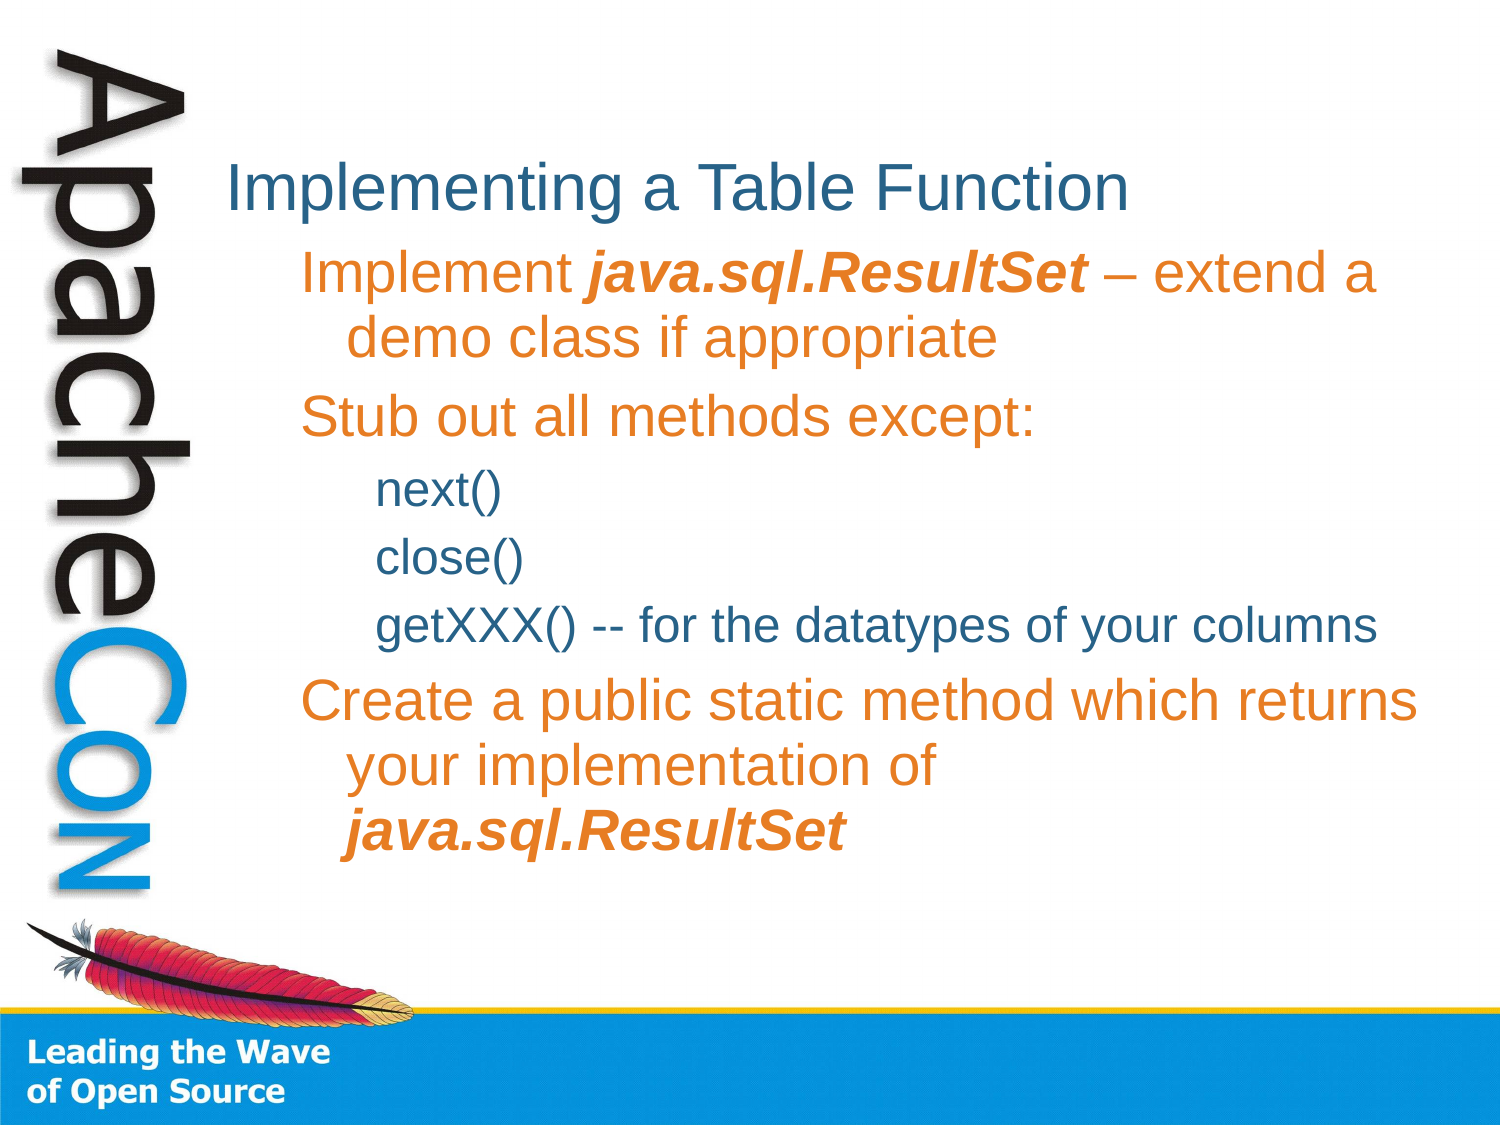

#
Implementing a Table Function
Implement java.sql.ResultSet – extend a demo class if appropriate
Stub out all methods except:
next()
close()
getXXX() -- for the datatypes of your columns
Create a public static method which returns your implementation of java.sql.ResultSet